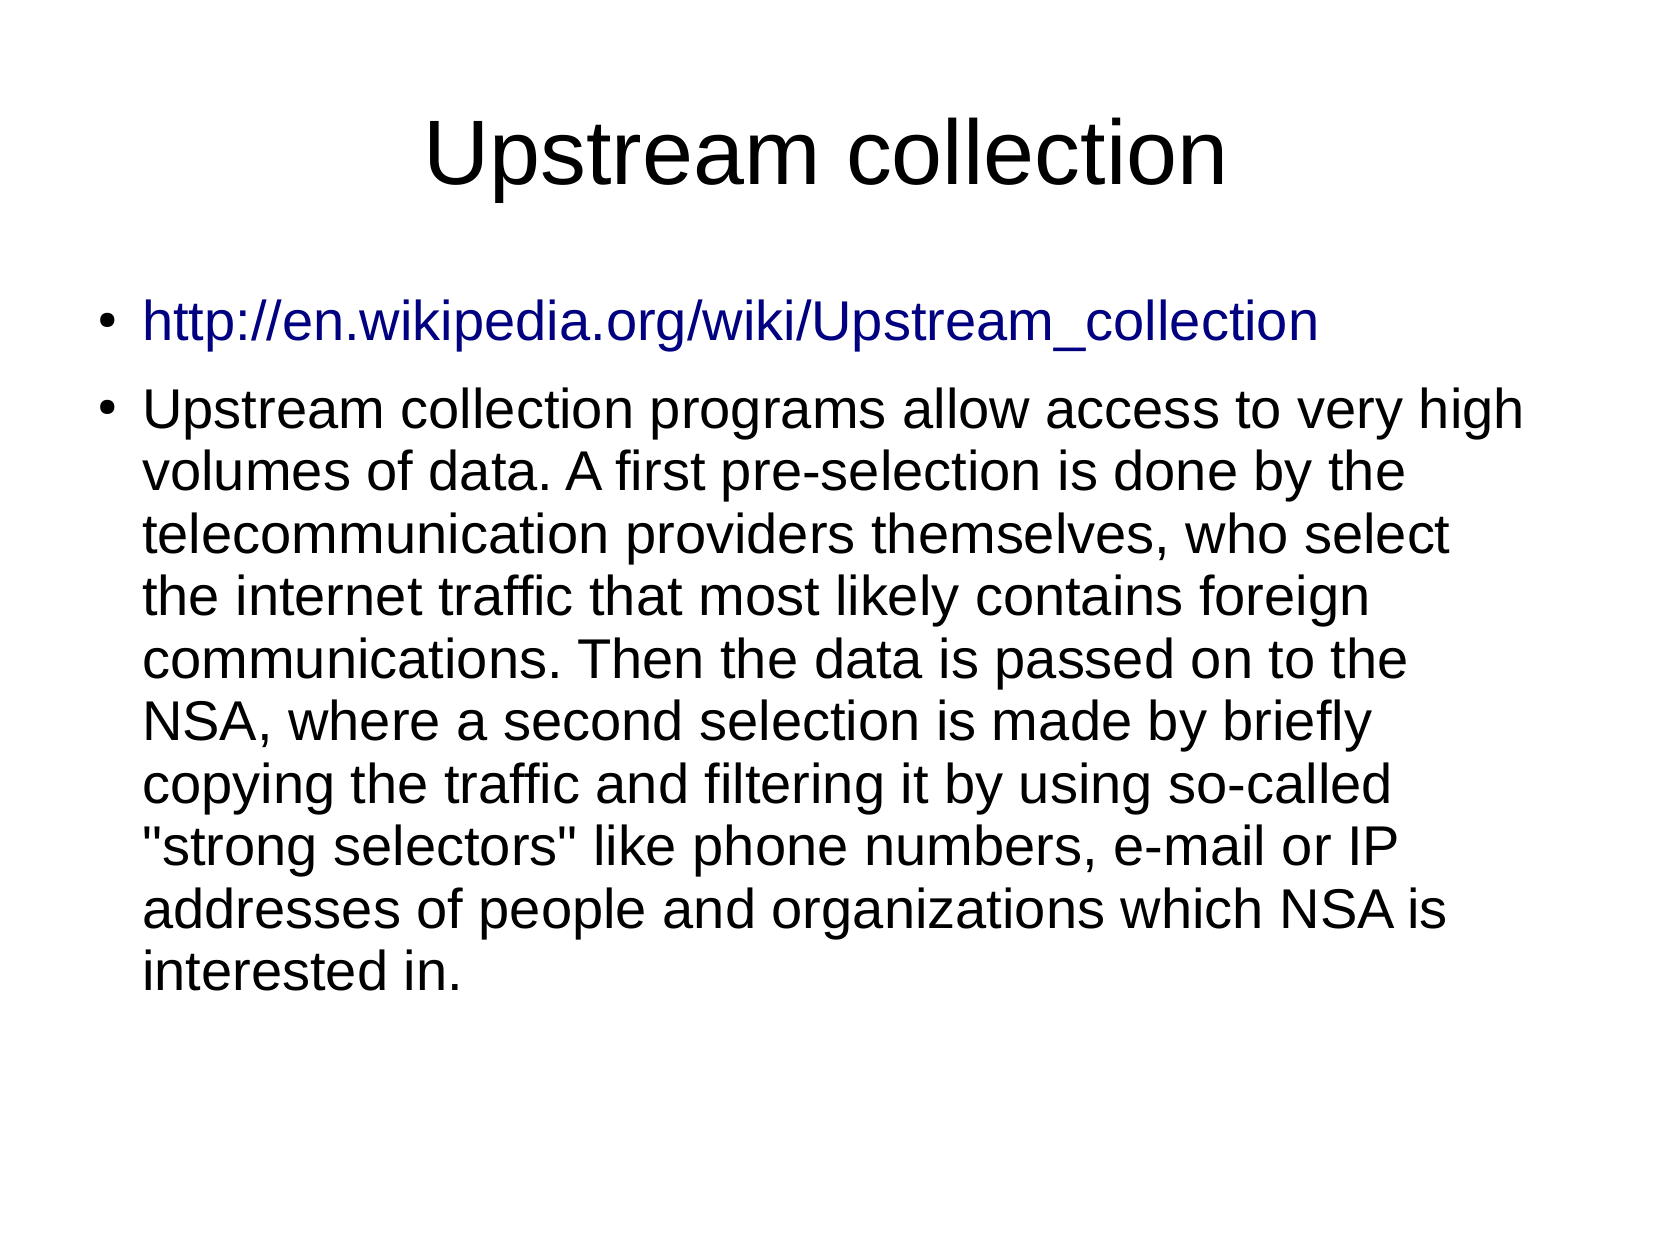

# Upstream collection
http://en.wikipedia.org/wiki/Upstream_collection
Upstream collection programs allow access to very high volumes of data. A first pre-selection is done by the telecommunication providers themselves, who select the internet traffic that most likely contains foreign communications. Then the data is passed on to the NSA, where a second selection is made by briefly copying the traffic and filtering it by using so-called "strong selectors" like phone numbers, e-mail or IP addresses of people and organizations which NSA is interested in.